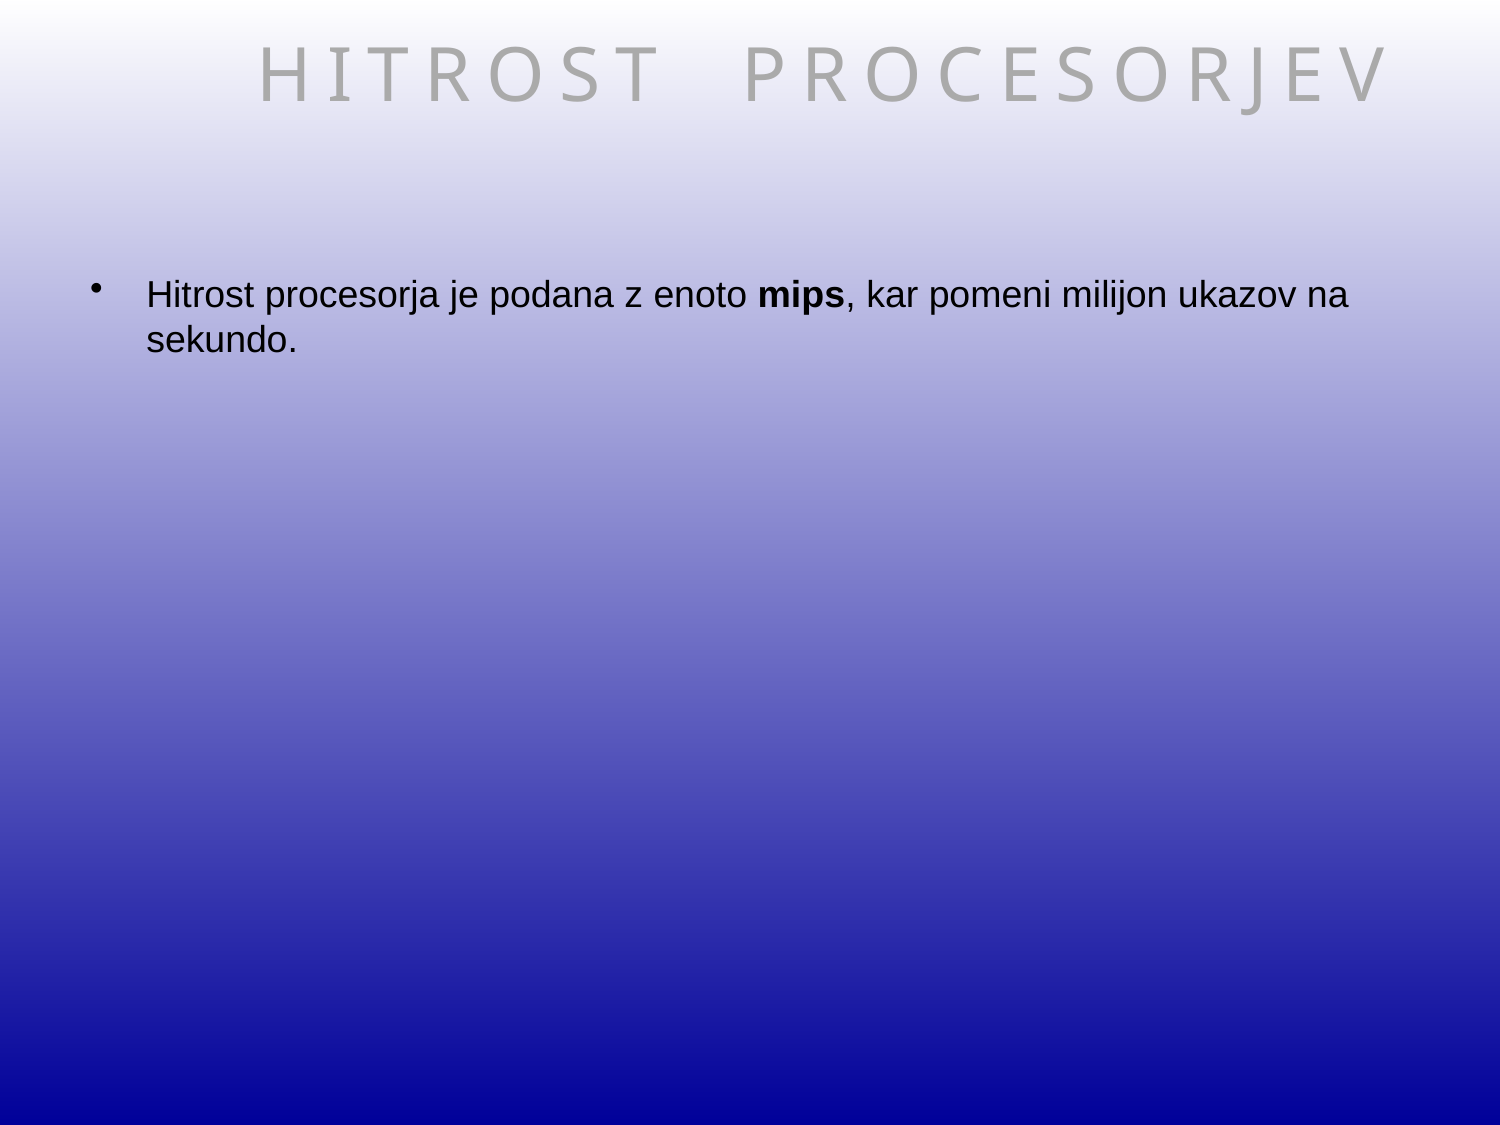

HITROST PROCESORJEV
# Hitrost procesorja je podana z enoto mips, kar pomeni milijon ukazov na sekundo.